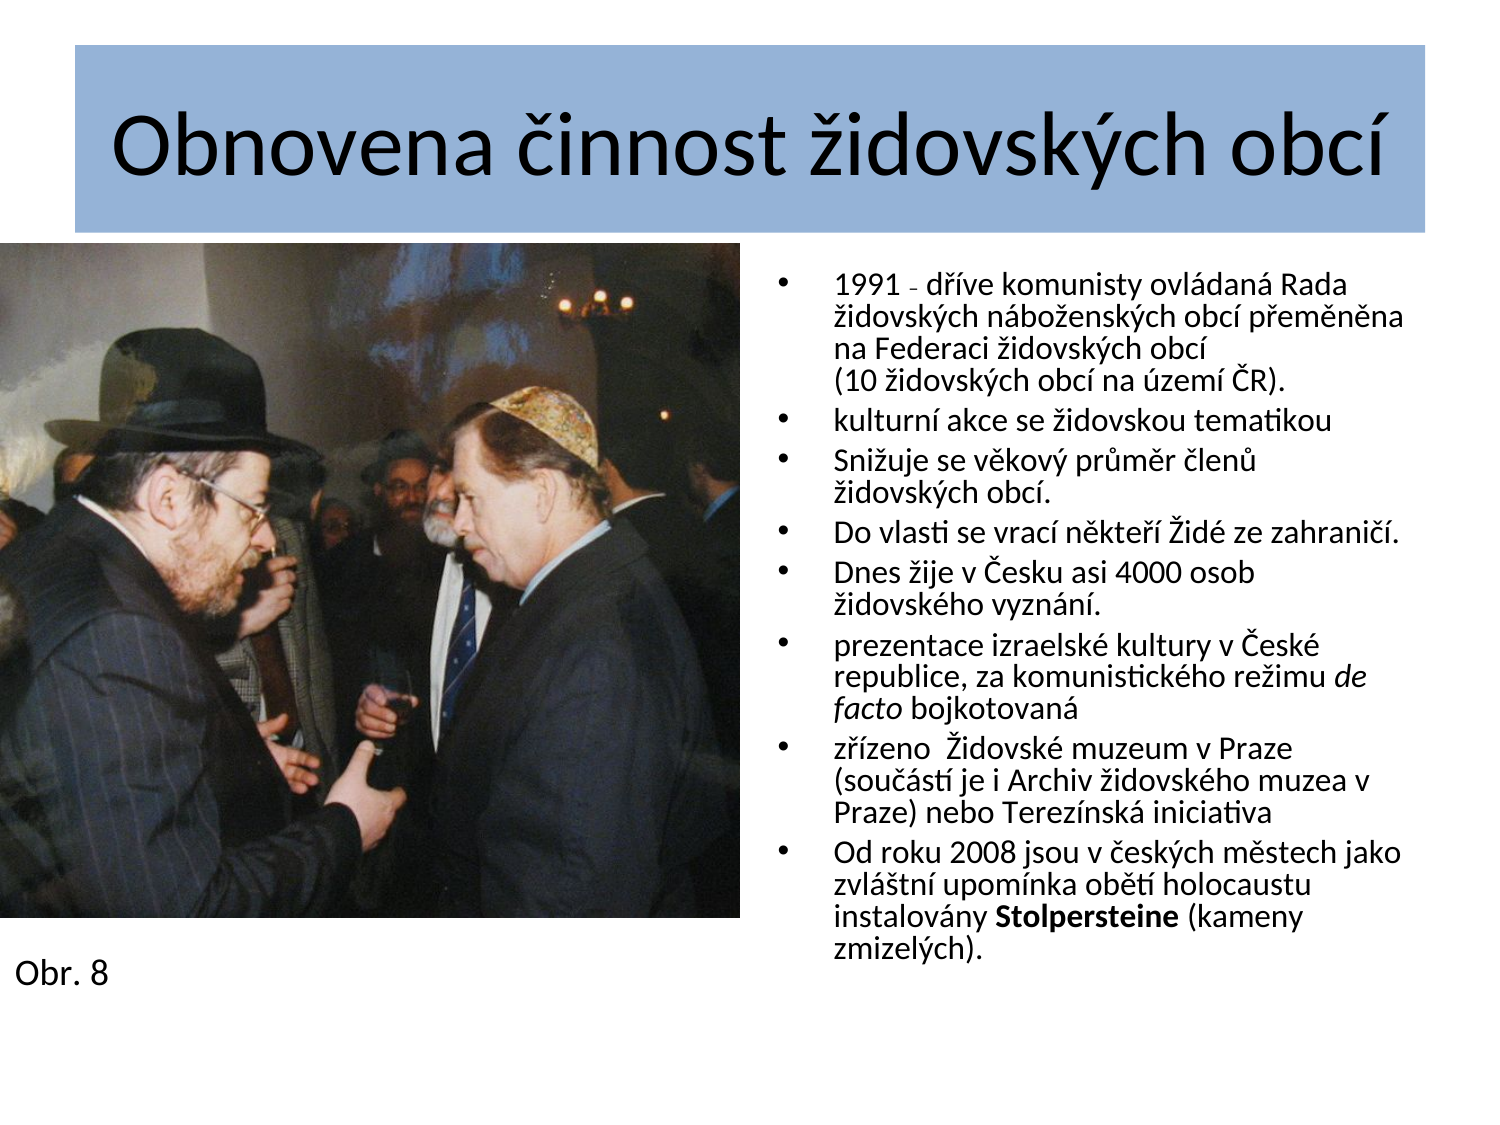

# Obnovena činnost židovských obcí
1991 – dříve komunisty ovládaná Rada židovských náboženských obcí přeměněna na Federaci židovských obcí (10 židovských obcí na území ČR).
kulturní akce se židovskou tematikou
Snižuje se věkový průměr členů židovských obcí.
Do vlasti se vrací někteří Židé ze zahraničí.
Dnes žije v Česku asi 4000 osob židovského vyznání.
prezentace izraelské kultury v České republice, za komunistického režimu de facto bojkotovaná
zřízeno  Židovské muzeum v Praze (součástí je i Archiv židovského muzea v Praze) nebo Terezínská iniciativa
Od roku 2008 jsou v českých městech jako zvláštní upomínka obětí holocaustu instalovány Stolpersteine (kameny zmizelých).
Obr. 8